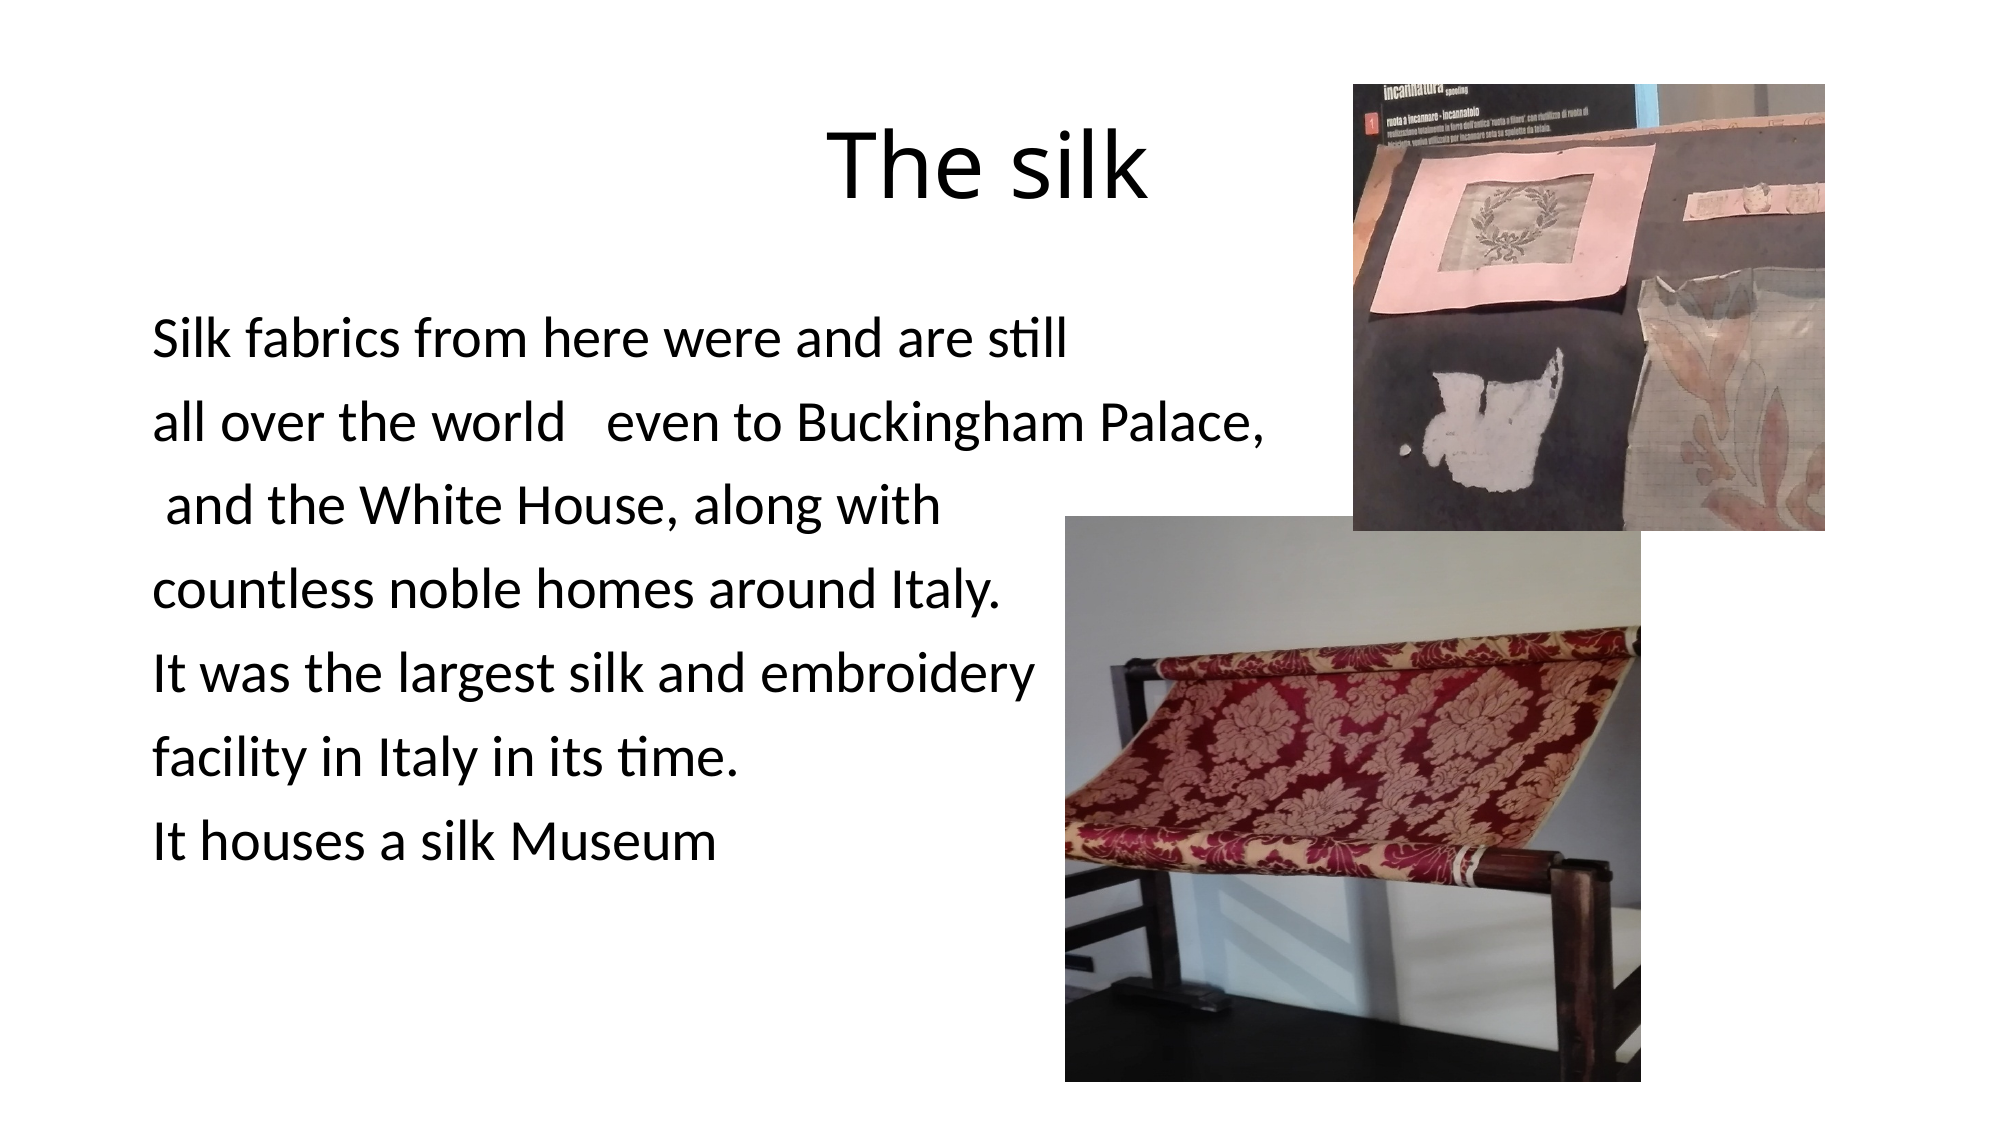

# The silk
Silk fabrics from here were and are still
all over the world even to Buckingham Palace,
 and the White House, along with
countless noble homes around Italy.
It was the largest silk and embroidery
facility in Italy in its time.
It houses a silk Museum